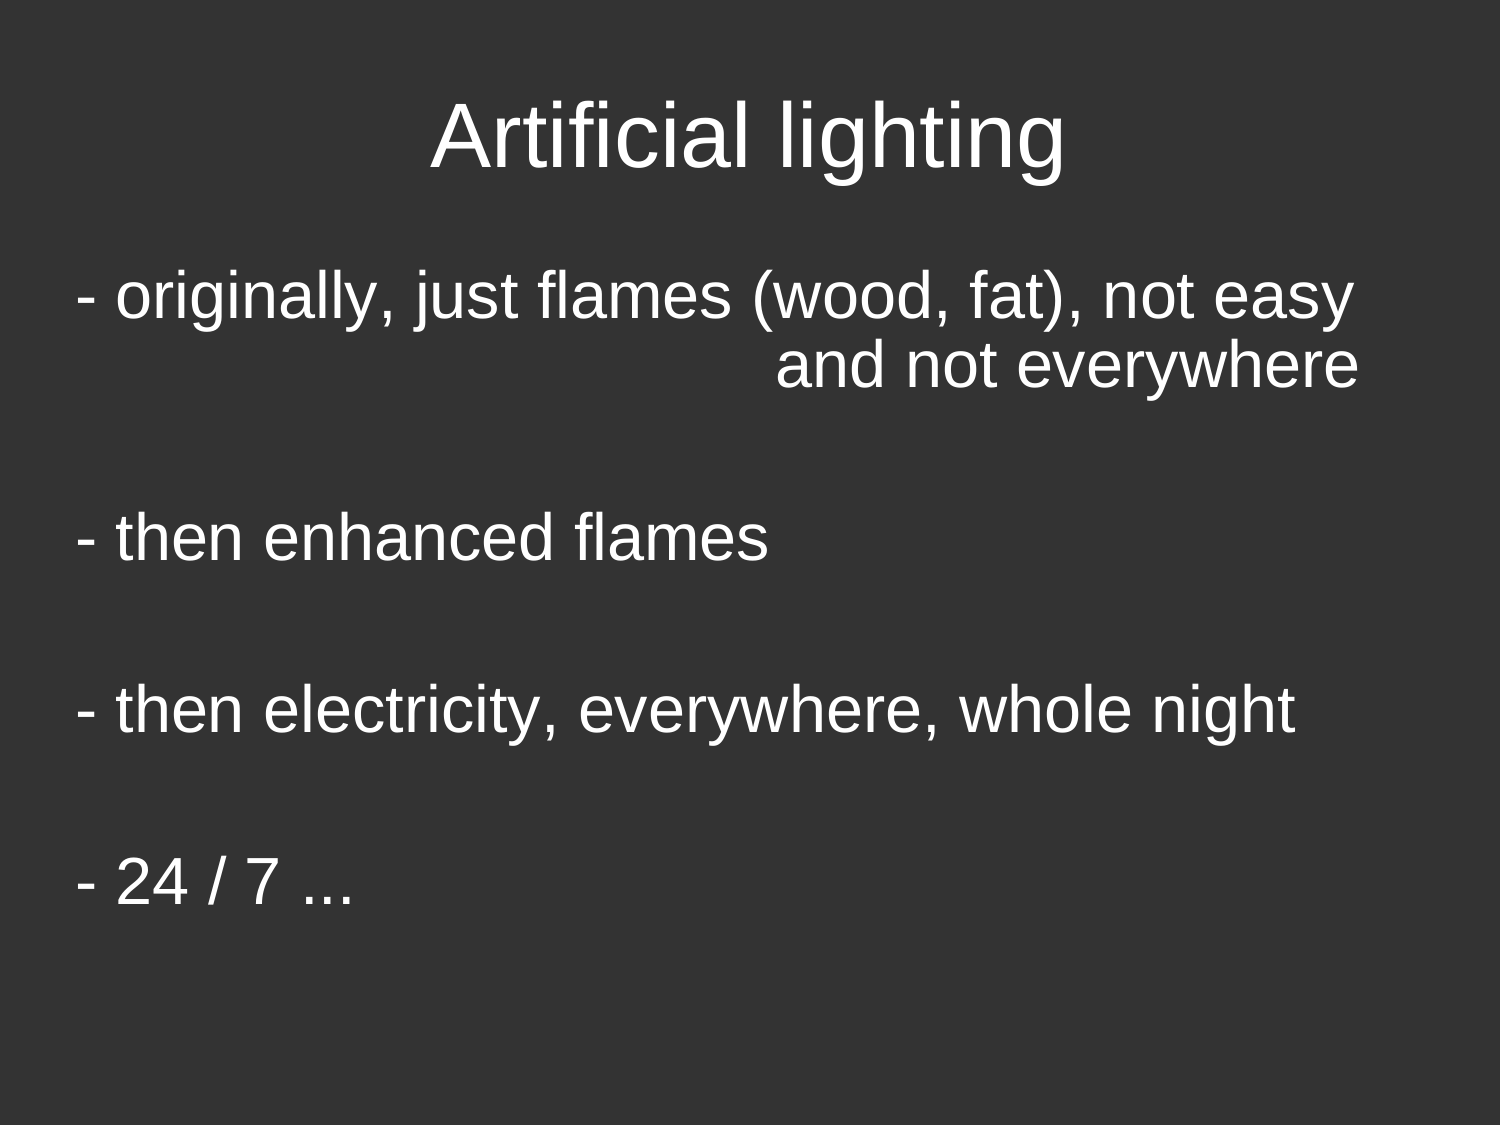

# Artificial lighting
- originally, just flames (wood, fat), not easy 	 and not everywhere
- then enhanced flames
- then electricity, everywhere, whole night
- 24 / 7 ...